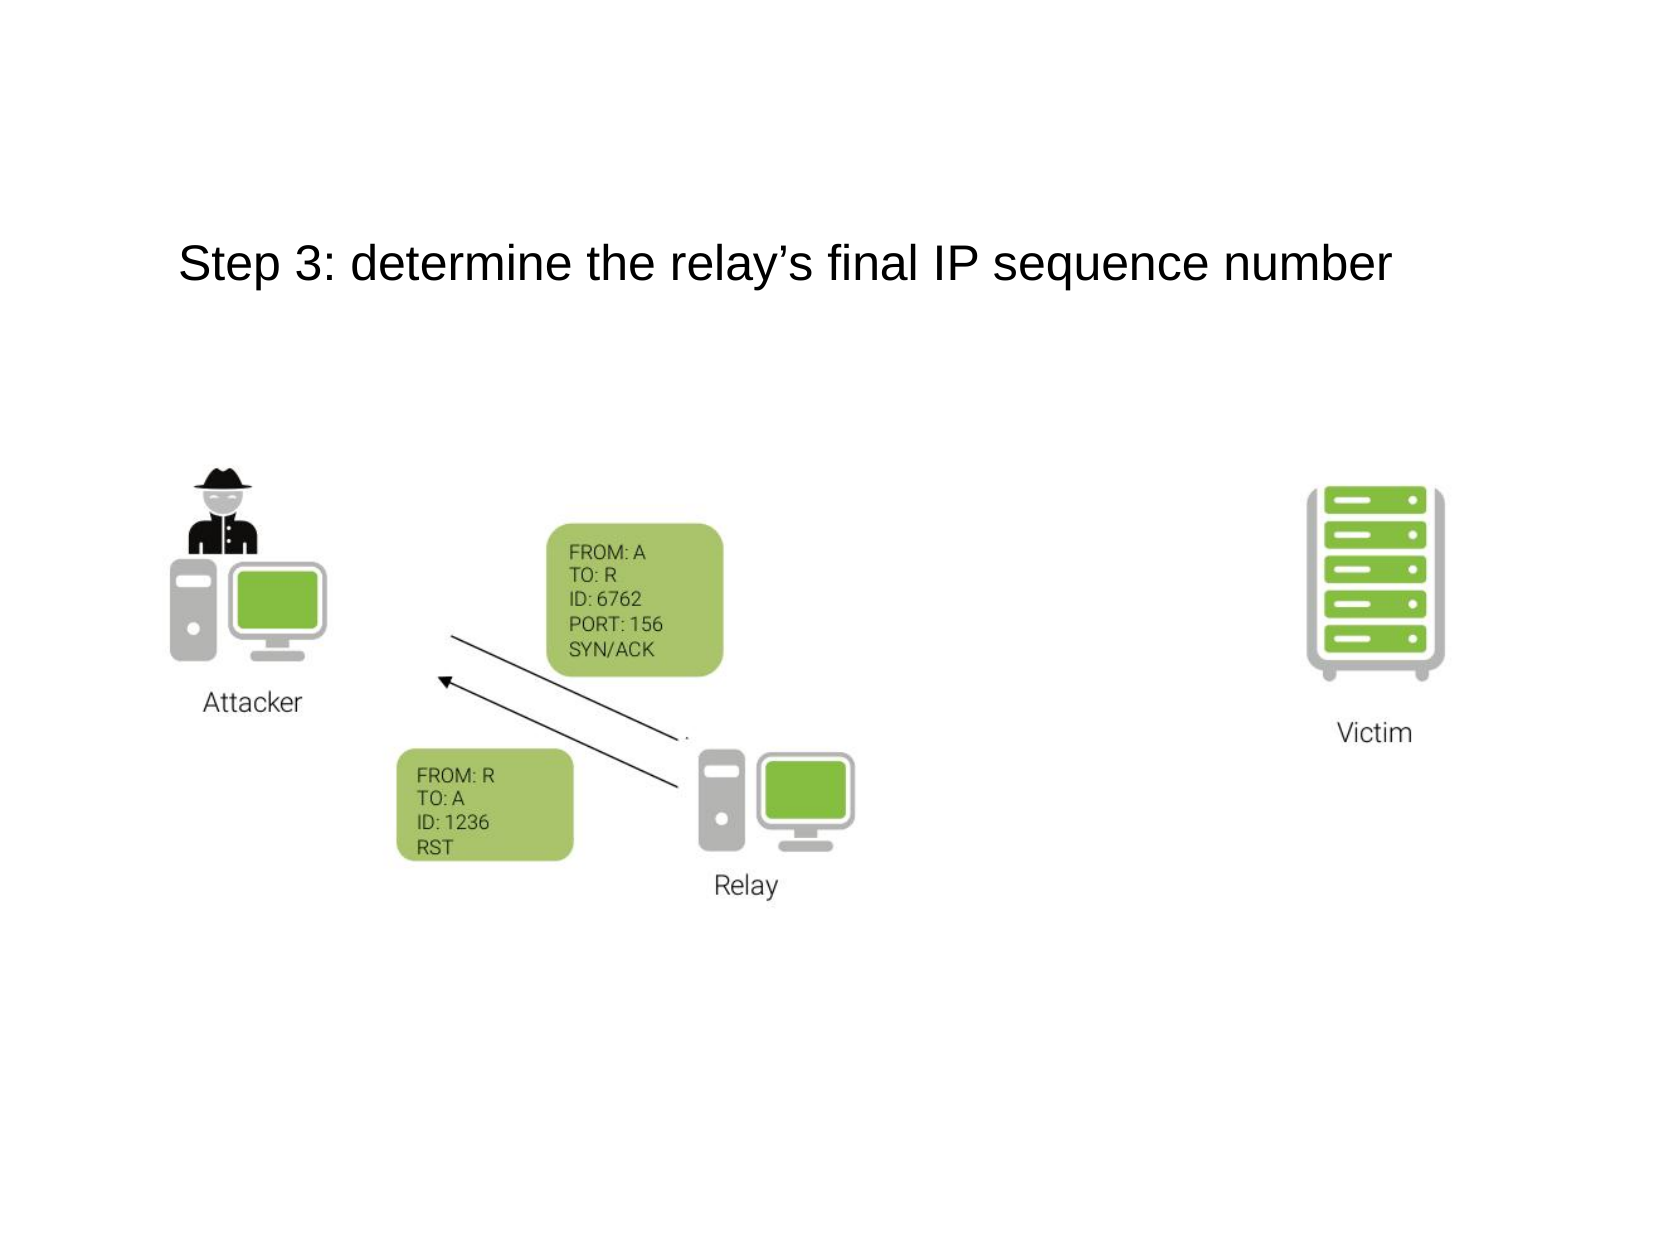

#
Step 3: determine the relay’s final IP sequence number